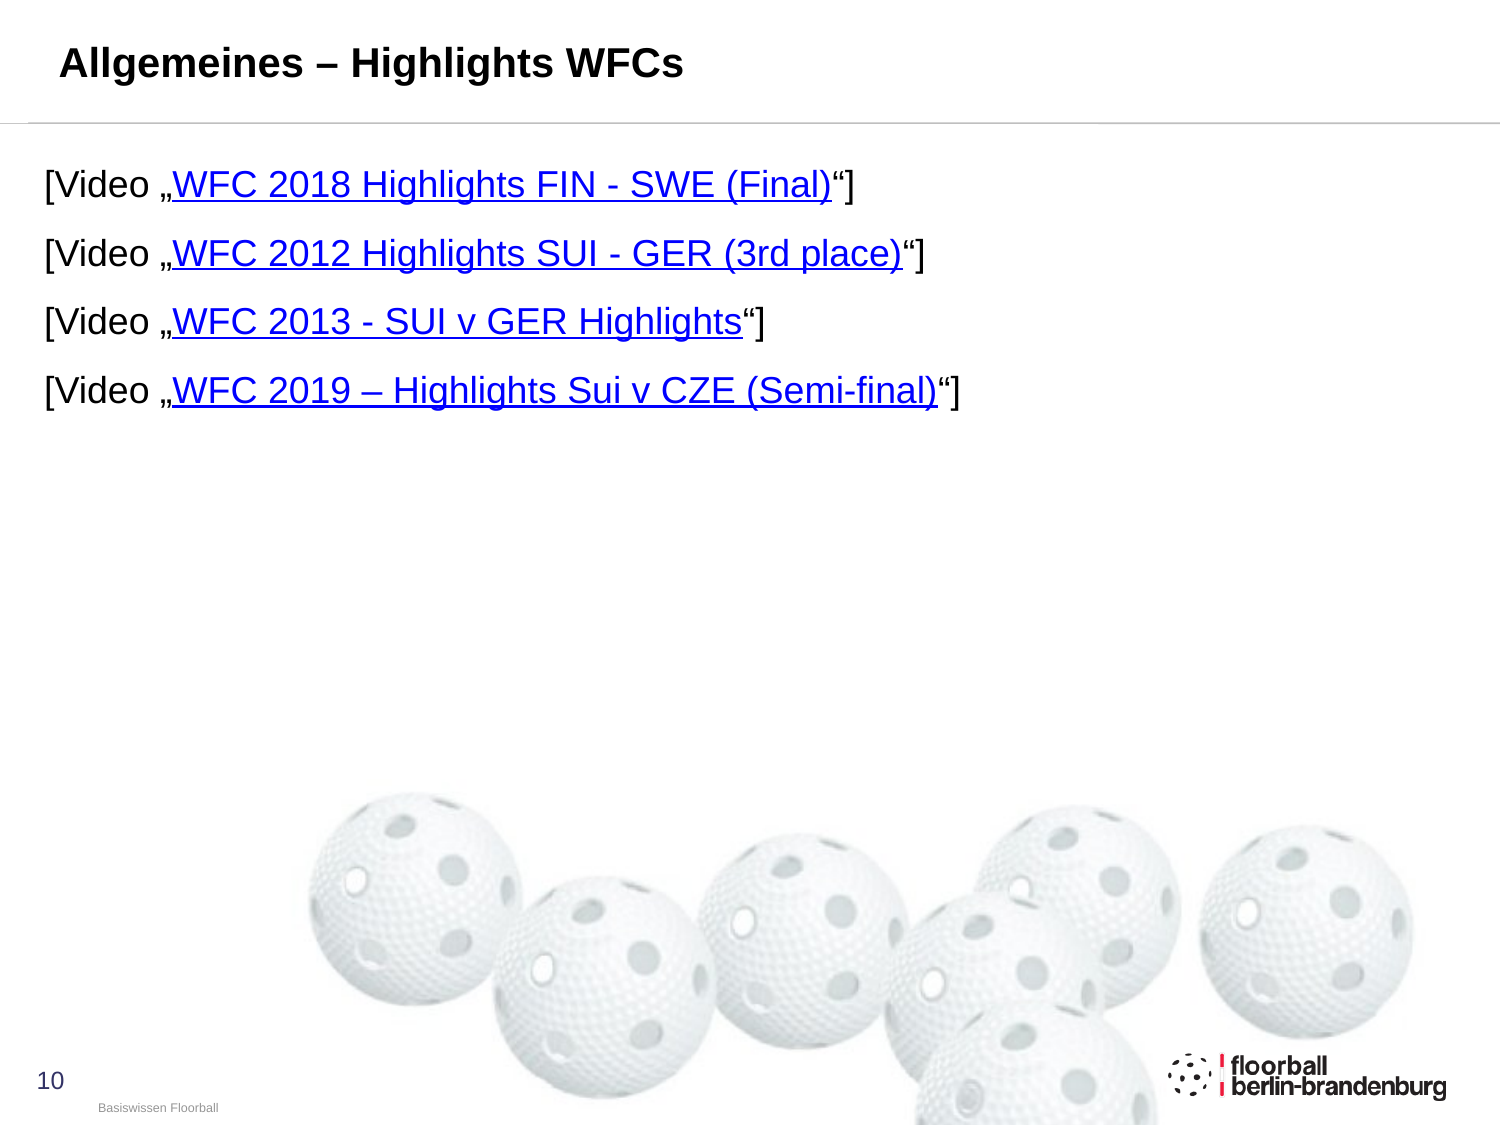

Allgemeines – Highlights WFCs
[Video „WFC 2018 Highlights FIN - SWE (Final)“]
[Video „WFC 2012 Highlights SUI - GER (3rd place)“]
[Video „WFC 2013 - SUI v GER Highlights“]
[Video „WFC 2019 – Highlights Sui v CZE (Semi-final)“]